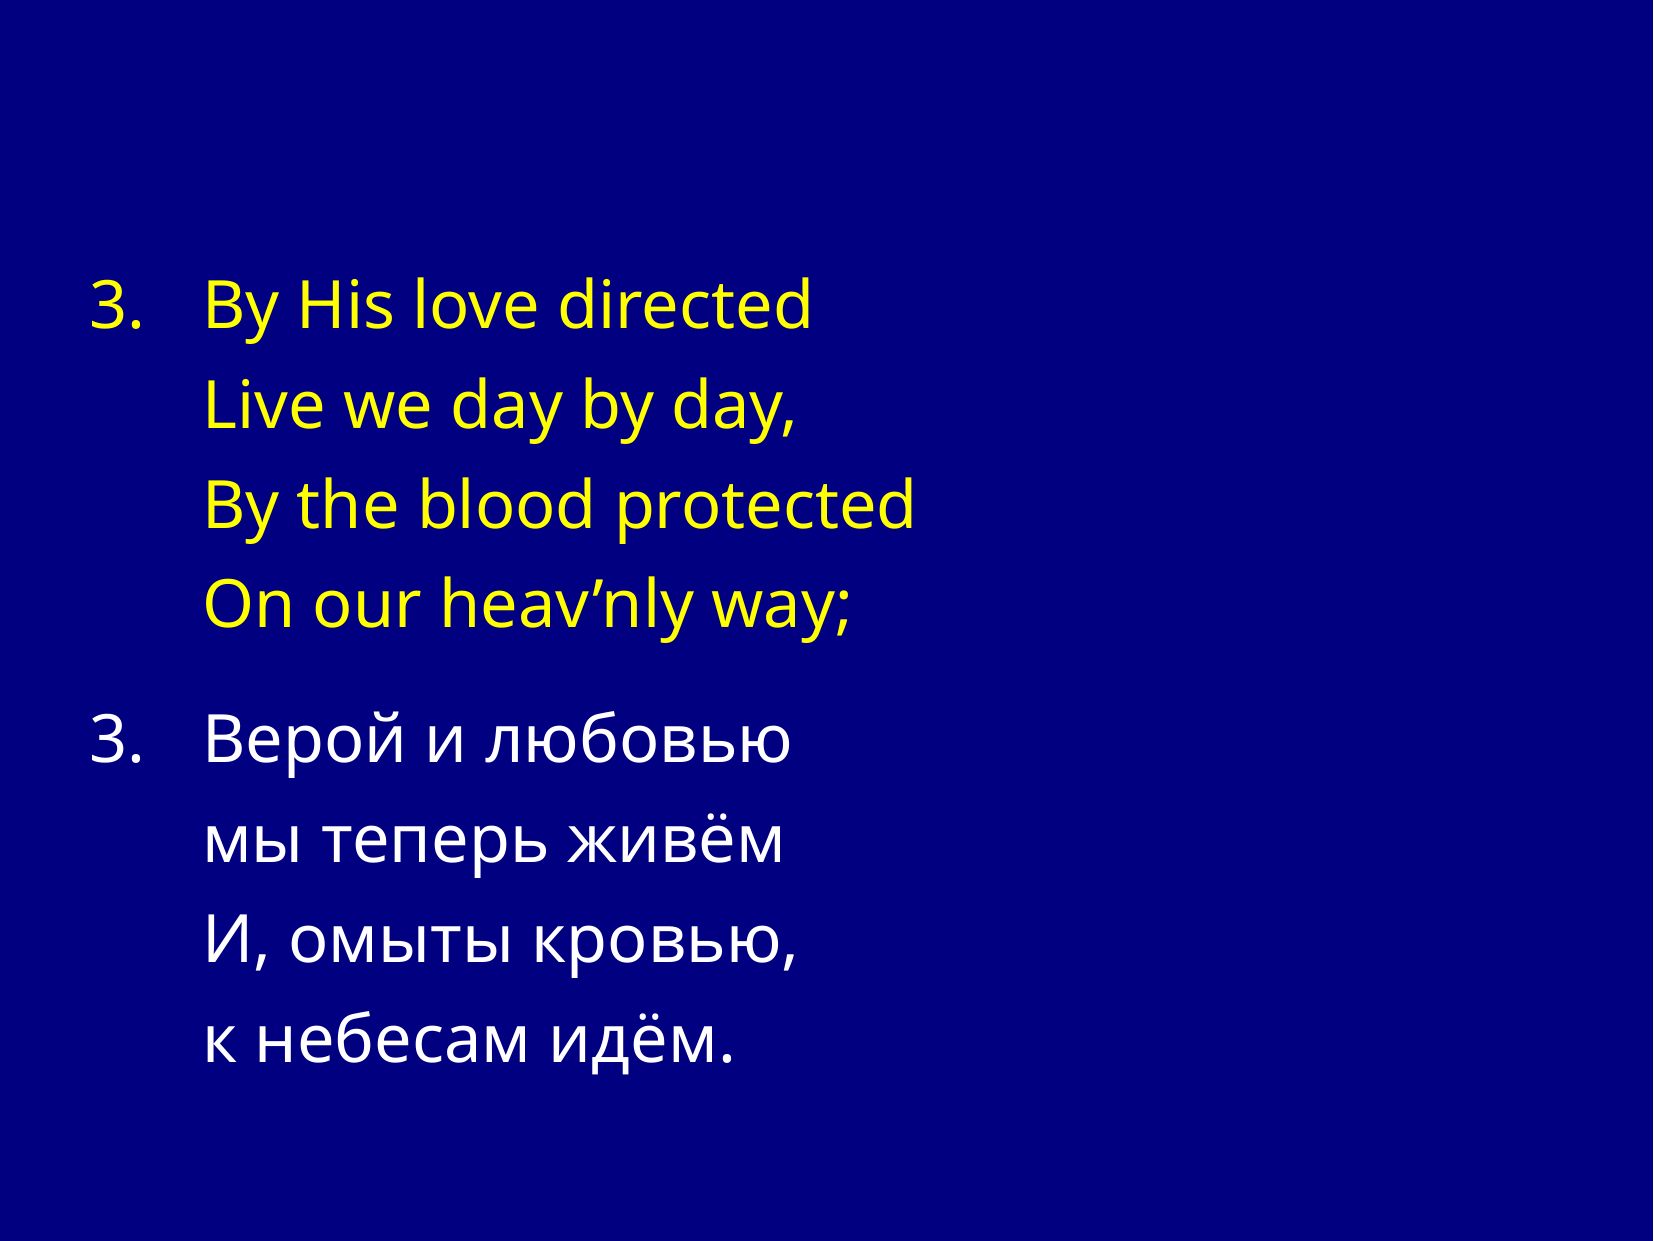

3.	By His love directed
	Live we day by day,
	By the blood protected
	On our heav’nly way;
3.	Верой и любовью
	мы теперь живём
	И, омыты кровью,
	к небесам идём.